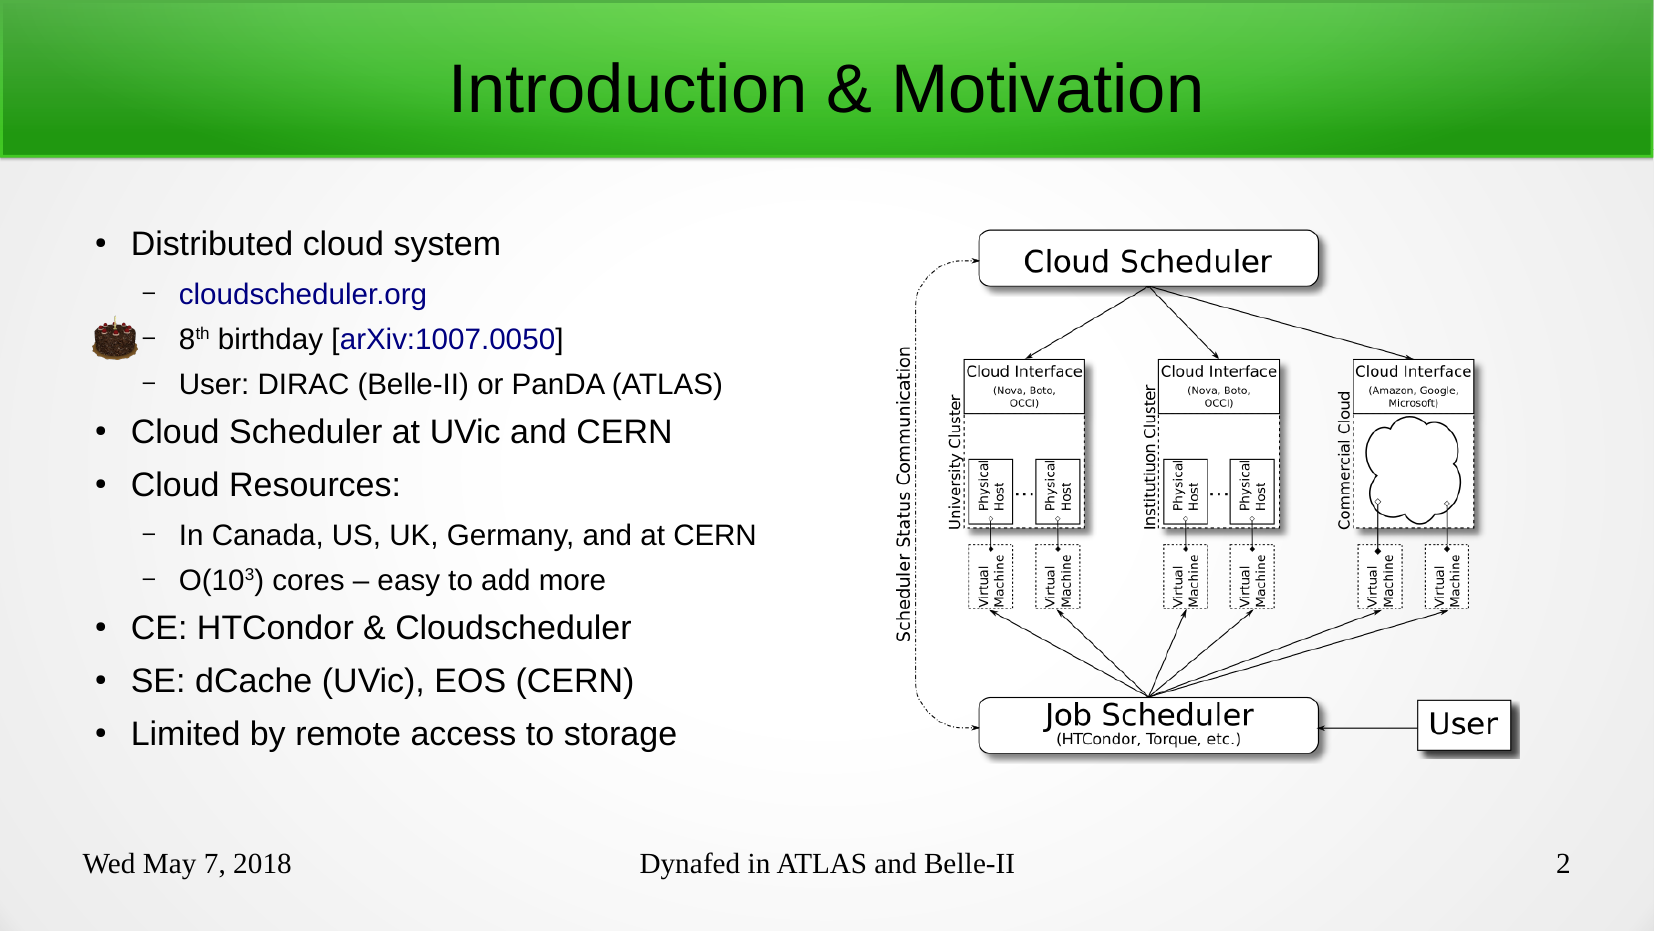

# Introduction & Motivation
Distributed cloud system
cloudscheduler.org
8th birthday [arXiv:1007.0050]
User: DIRAC (Belle-II) or PanDA (ATLAS)
Cloud Scheduler at UVic and CERN
Cloud Resources:
In Canada, US, UK, Germany, and at CERN
O(103) cores – easy to add more
CE: HTCondor & Cloudscheduler
SE: dCache (UVic), EOS (CERN)
Limited by remote access to storage
Wed May 7, 2018
Dynafed in ATLAS and Belle-II
2